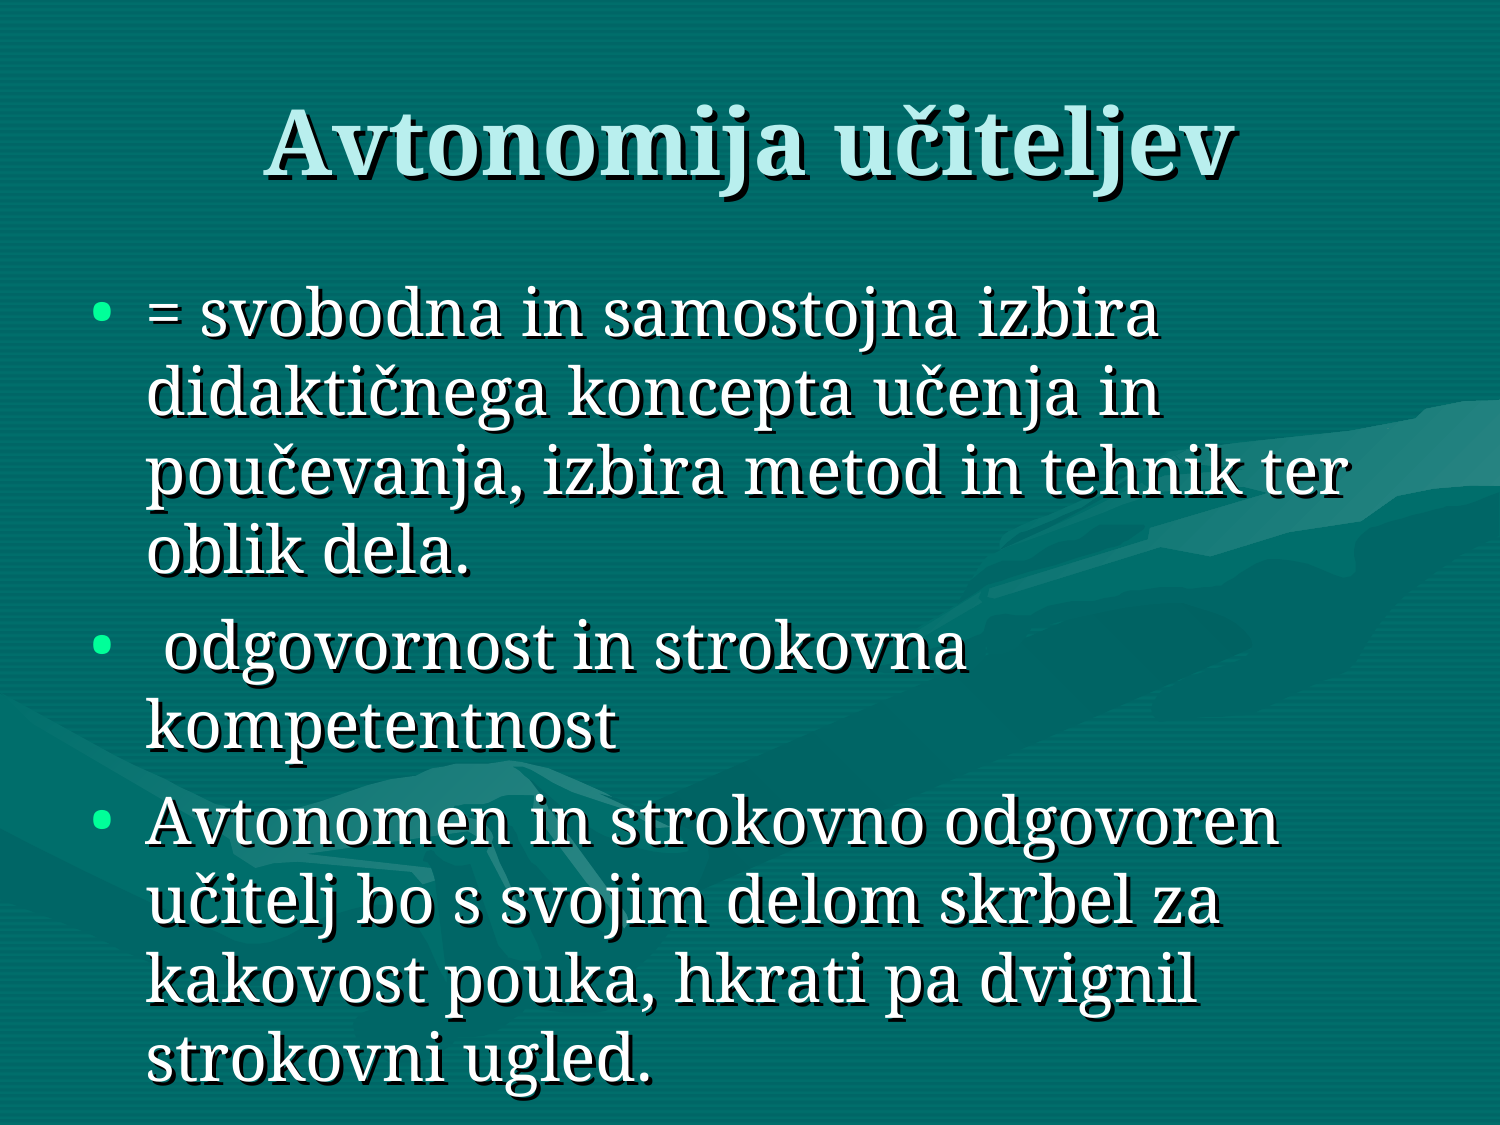

# Avtonomija učiteljev
= svobodna in samostojna izbira didaktičnega koncepta učenja in poučevanja, izbira metod in tehnik ter oblik dela.
 odgovornost in strokovna kompetentnost
Avtonomen in strokovno odgovoren učitelj bo s svojim delom skrbel za kakovost pouka, hkrati pa dvignil strokovni ugled.